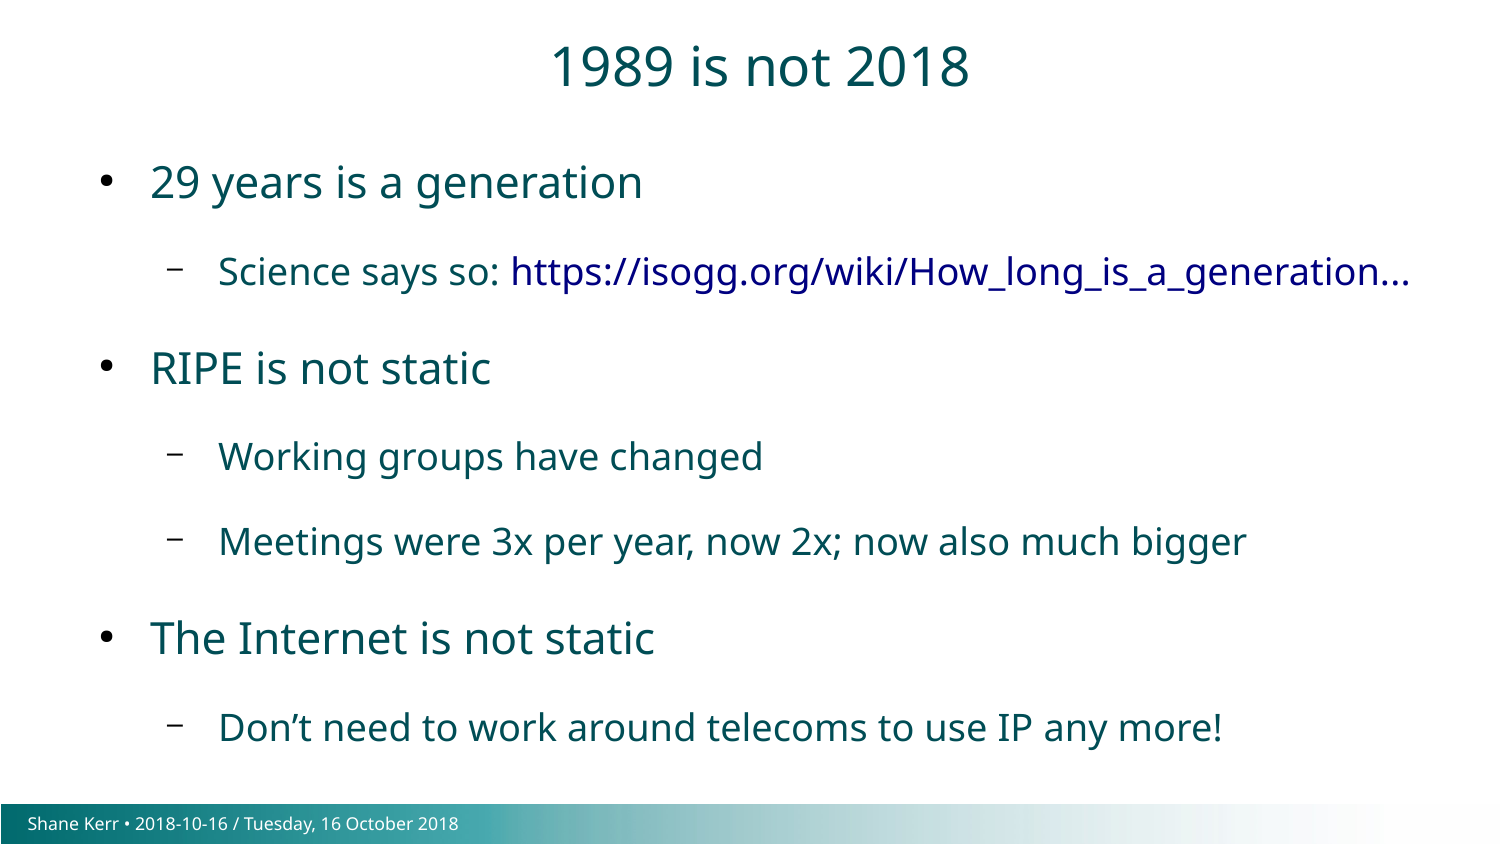

# 1989 is not 2018
29 years is a generation
Science says so: https://isogg.org/wiki/How_long_is_a_generation...
RIPE is not static
Working groups have changed
Meetings were 3x per year, now 2x; now also much bigger
The Internet is not static
Don’t need to work around telecoms to use IP any more!